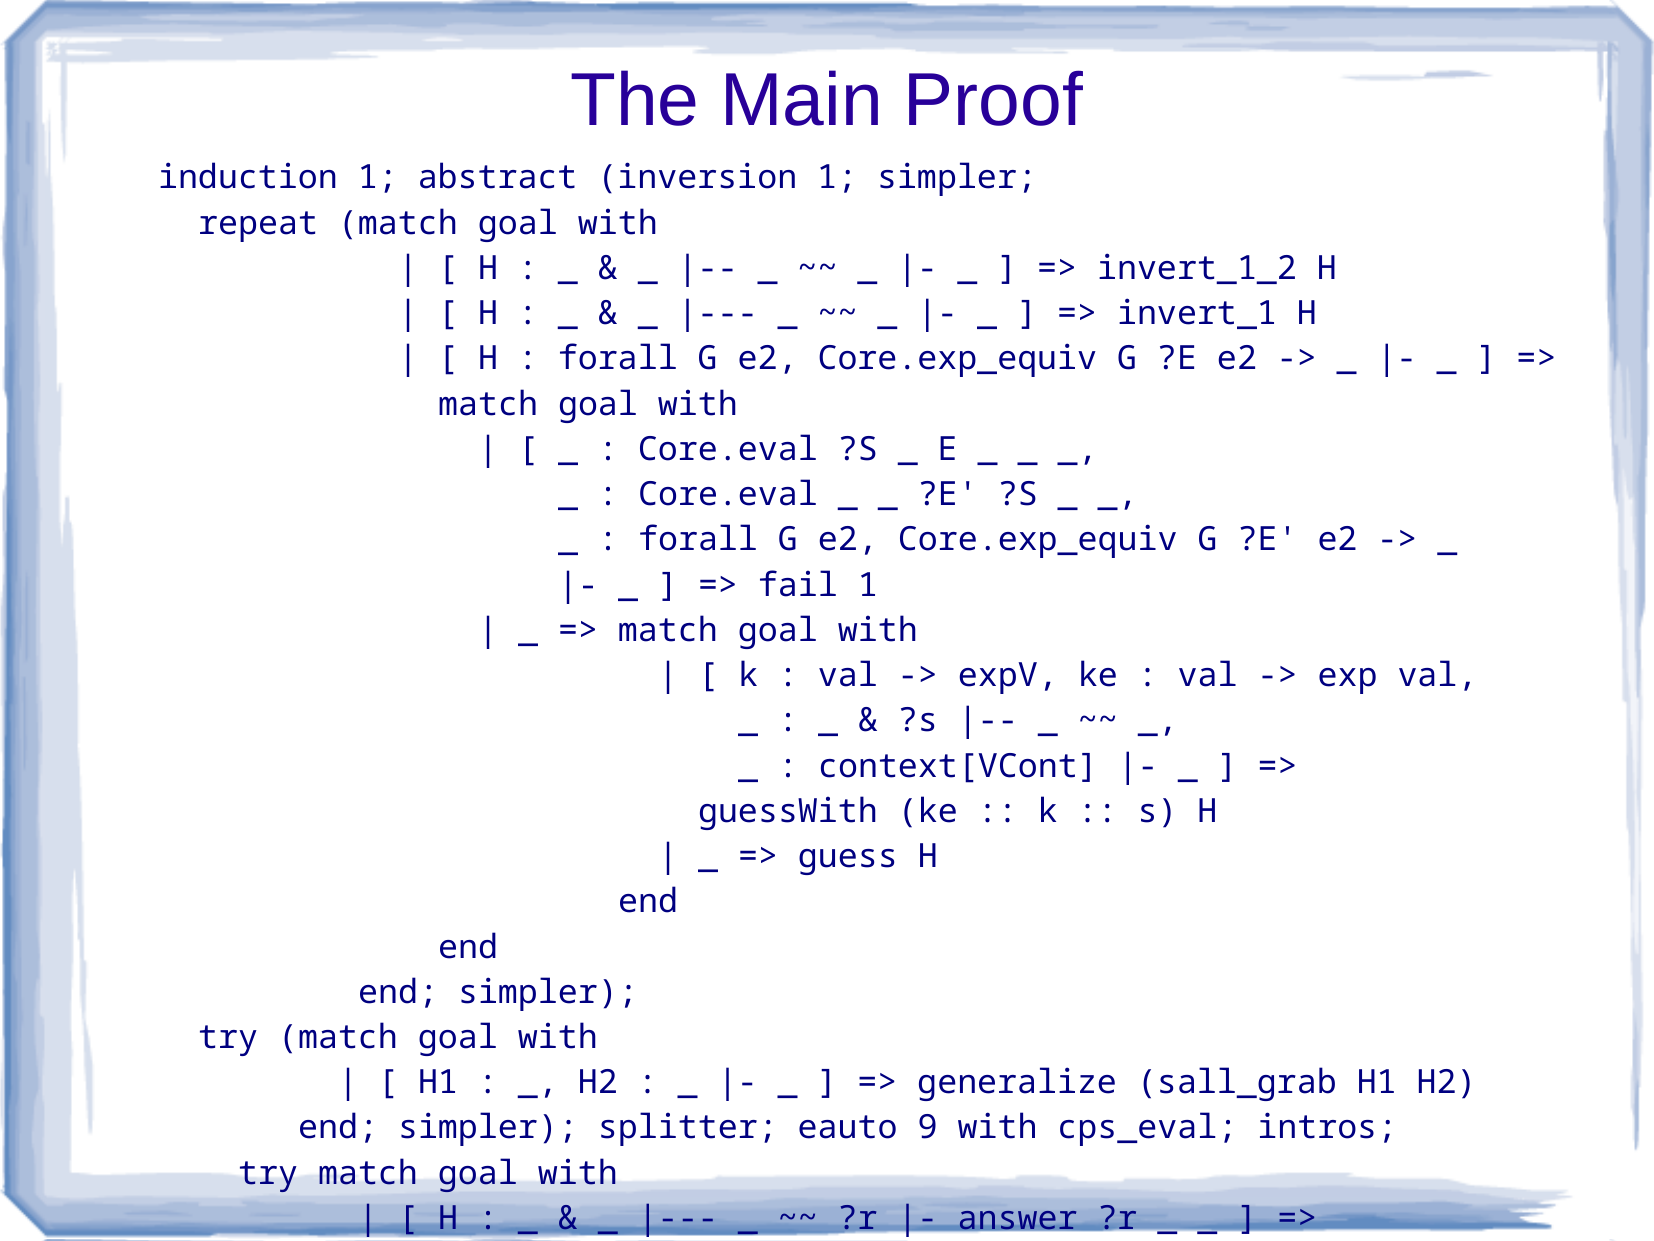

# The Main Proof
 induction 1; abstract (inversion 1; simpler;
 repeat (match goal with
 | [ H : _ & _ |-- _ ~~ _ |- _ ] => invert_1_2 H
 | [ H : _ & _ |--- _ ~~ _ |- _ ] => invert_1 H
 | [ H : forall G e2, Core.exp_equiv G ?E e2 -> _ |- _ ] =>
 match goal with
 | [ _ : Core.eval ?S _ E _ _ _,
 _ : Core.eval _ _ ?E' ?S _ _,
 _ : forall G e2, Core.exp_equiv G ?E' e2 -> _
 |- _ ] => fail 1
 | _ => match goal with
 | [ k : val -> expV, ke : val -> exp val,
 _ : _ & ?s |-- _ ~~ _,
 _ : context[VCont] |- _ ] =>
 guessWith (ke :: k :: s) H
 | _ => guess H
 end
 end
 end; simpler);
 try (match goal with
 | [ H1 : _, H2 : _ |- _ ] => generalize (sall_grab H1 H2)
 end; simpler); splitter; eauto 9 with cps_eval; intros;
 try match goal with
 | [ H : _ & _ |--- _ ~~ ?r |- answer ?r _ _ ] =>
 inverter H; simpler; eauto 9 with cps_eval
 end).